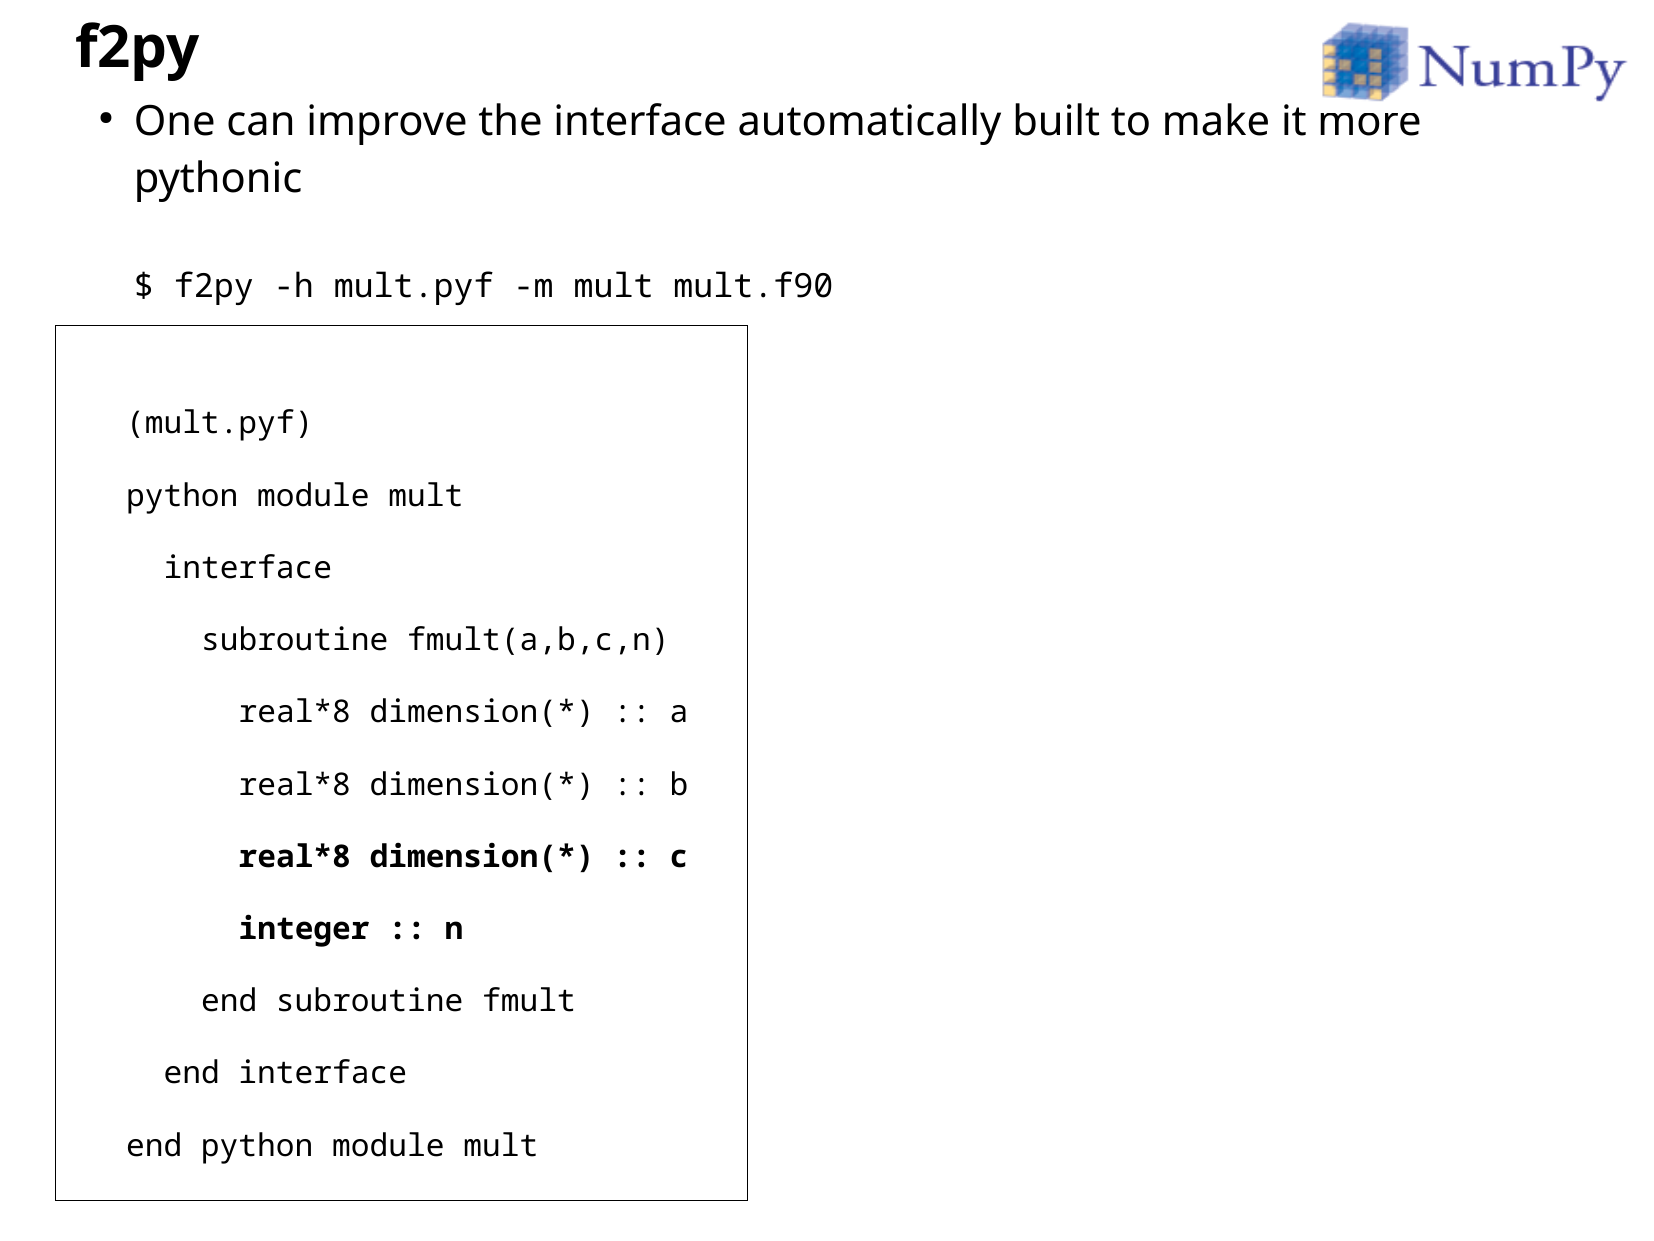

# f2py
One can improve the interface automatically built to make it more pythonic
$ f2py -h mult.pyf -m mult mult.f90
(mult.pyf)
python module mult
 interface
 subroutine fmult(a,b,c,n)
 real*8 dimension(*) :: a
 real*8 dimension(*) :: b
 real*8 dimension(*) :: c
 integer :: n
 end subroutine fmult
 end interface
end python module mult